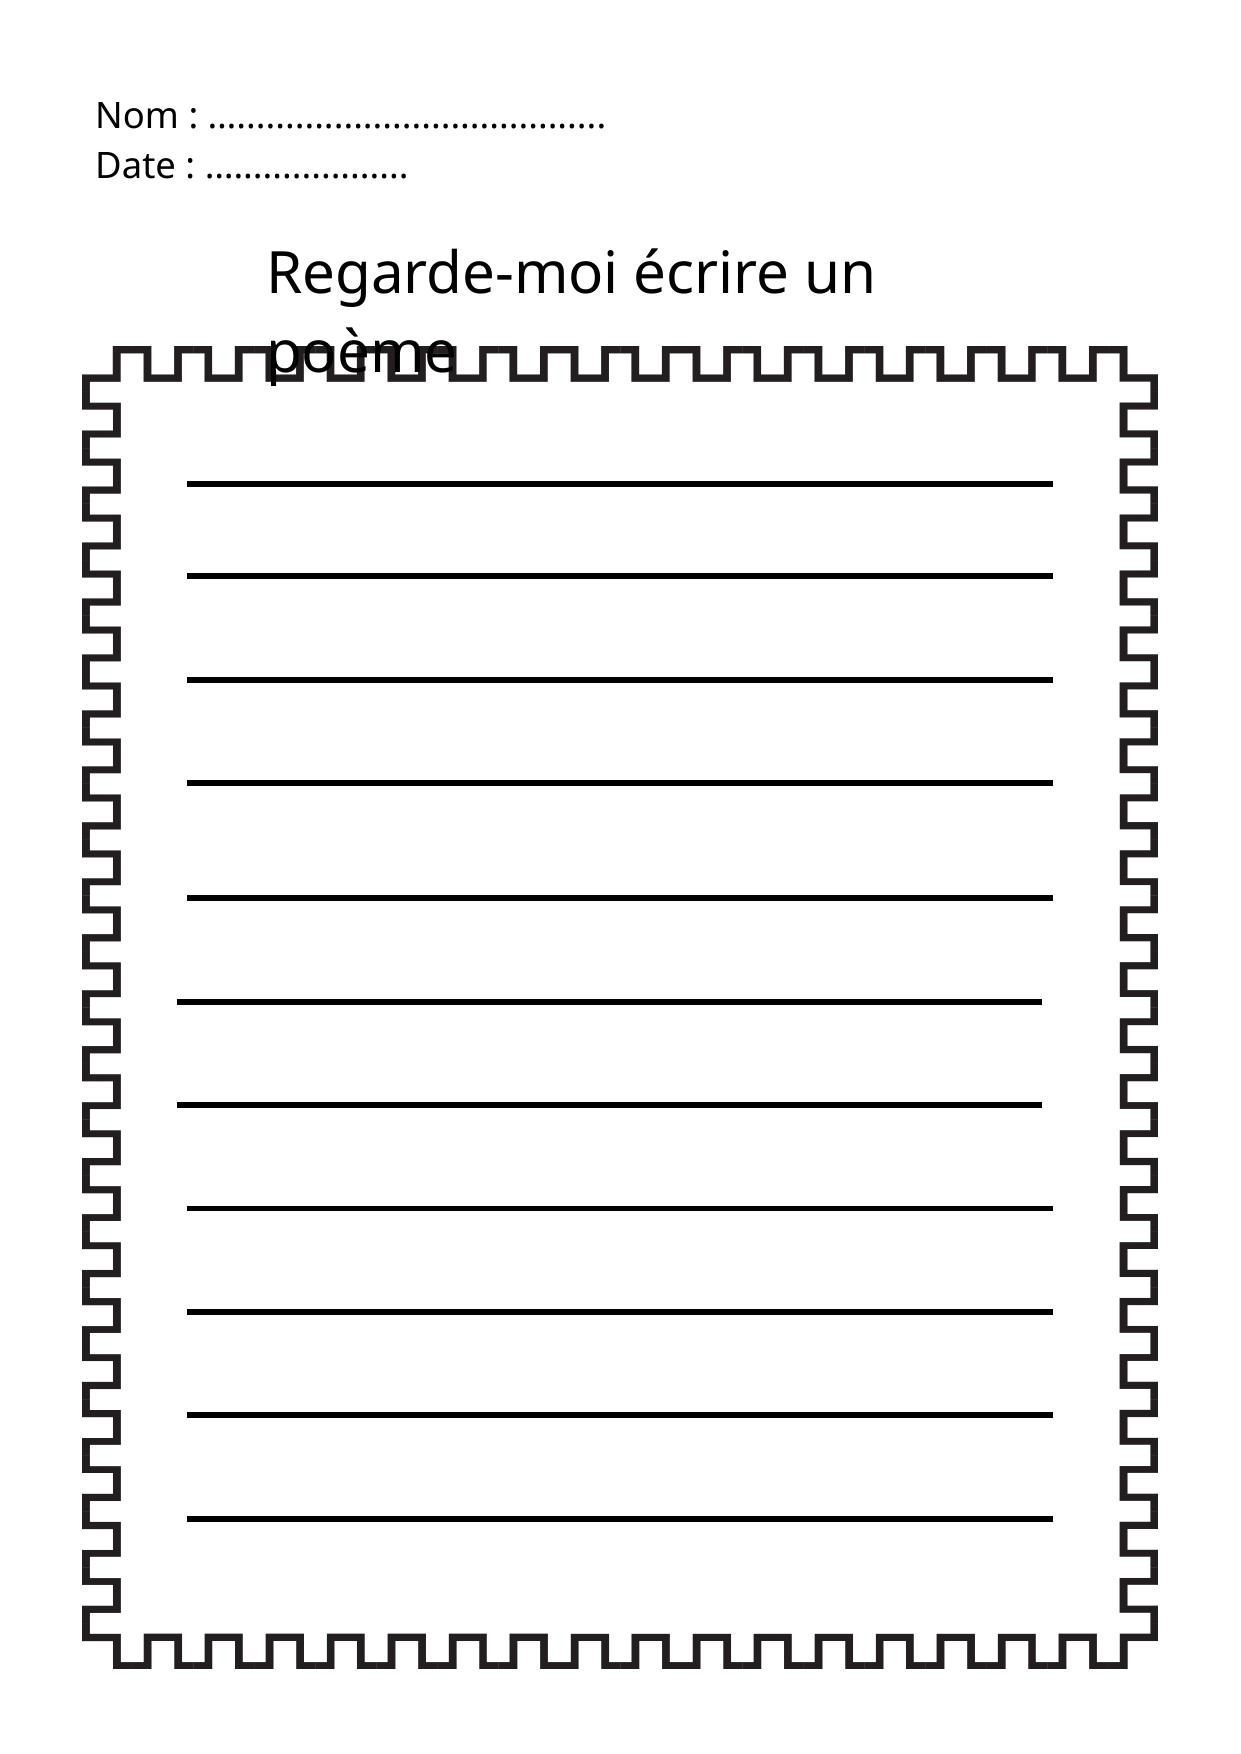

Nom : …......................................
Date : …..................
Regarde-moi écrire un poème